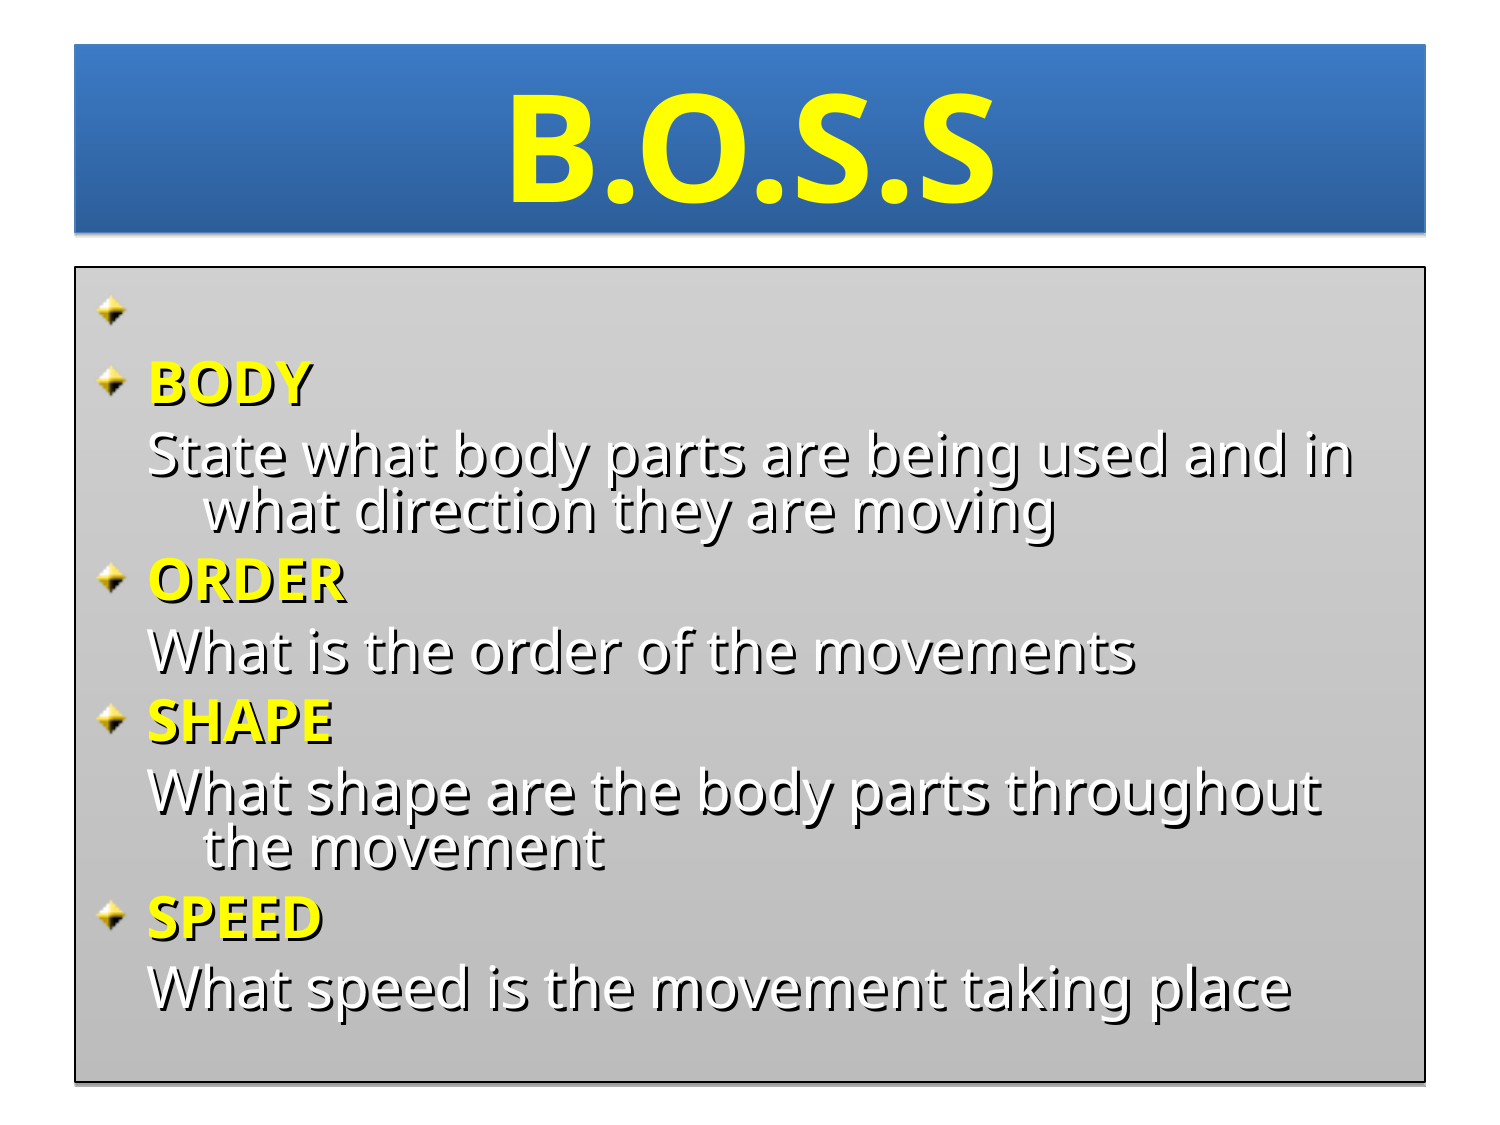

# B.O.S.S
BODY
State what body parts are being used and in what direction they are moving
ORDER
What is the order of the movements
SHAPE
What shape are the body parts throughout the movement
SPEED
What speed is the movement taking place